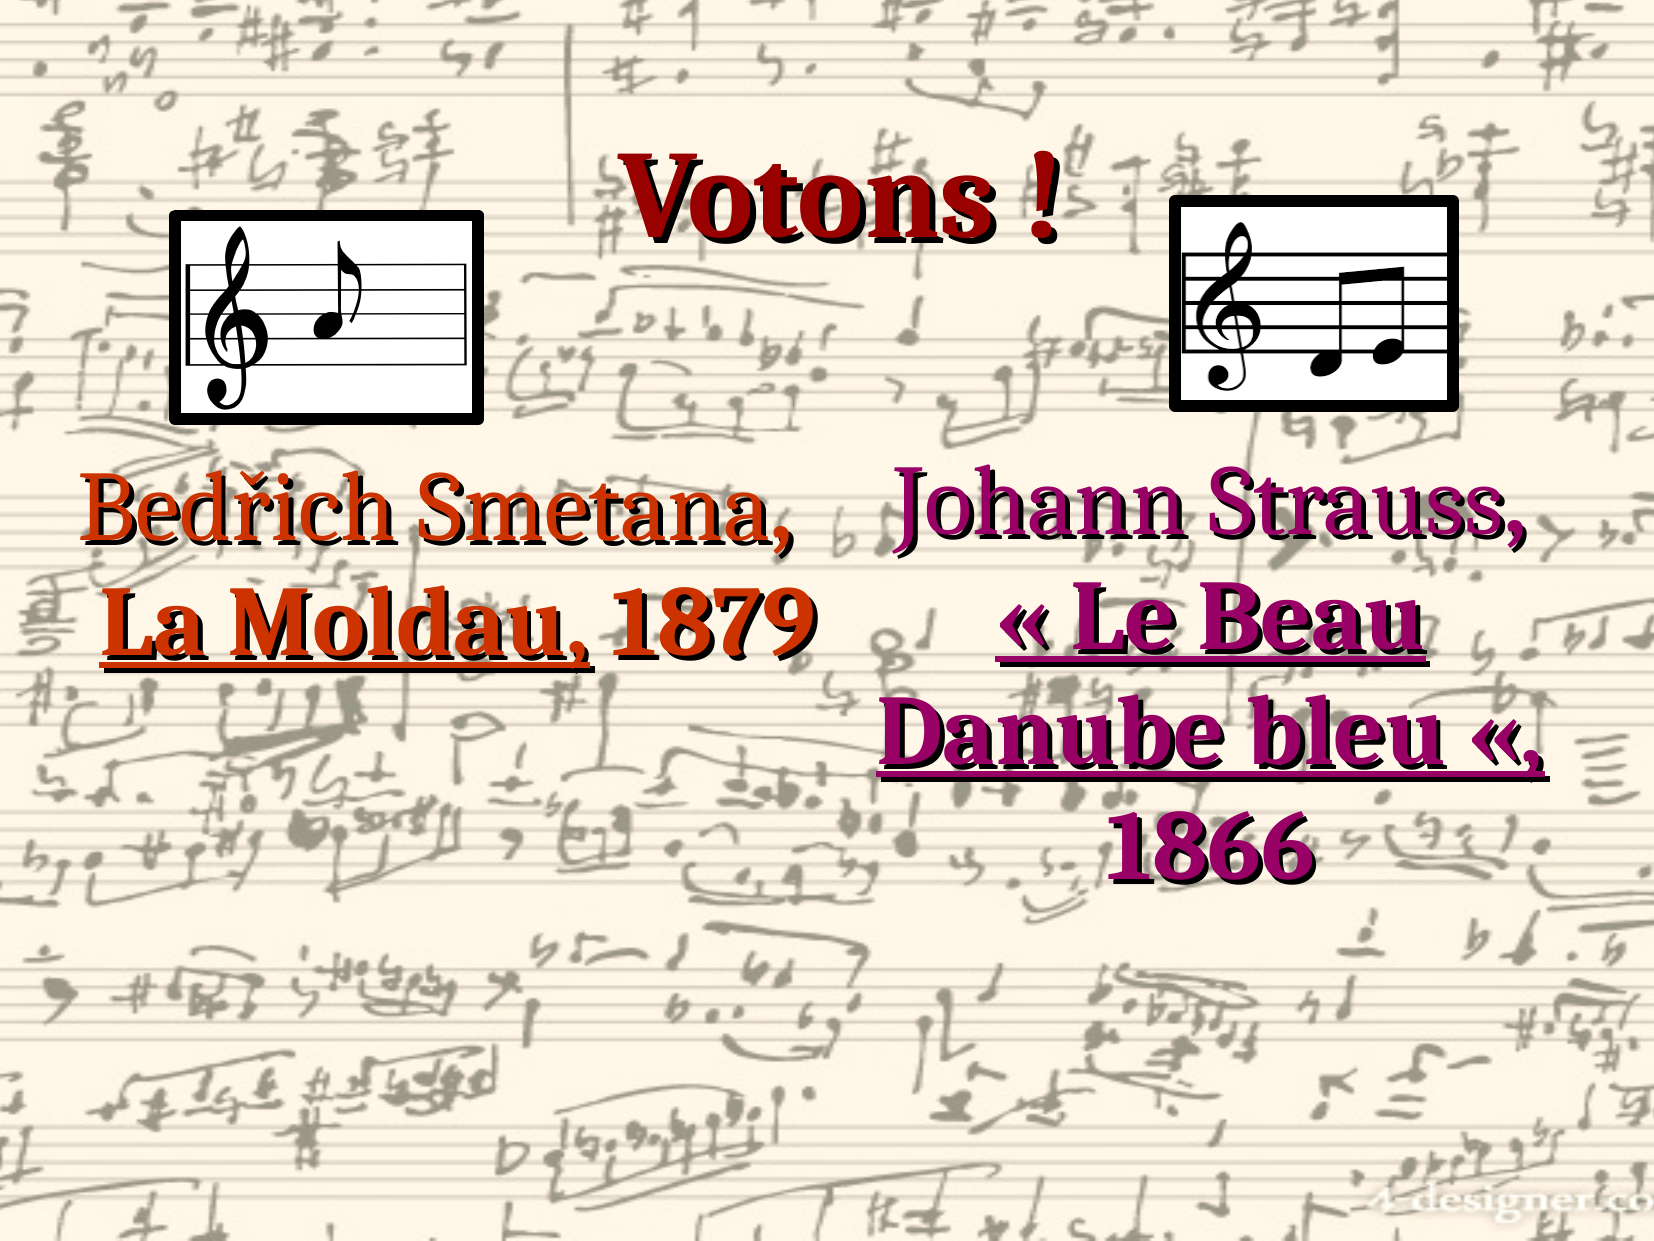

Votons !
Johann Strauss, « Le Beau Danube bleu «, 1866
Bedřich Smetana, La Moldau, 1879